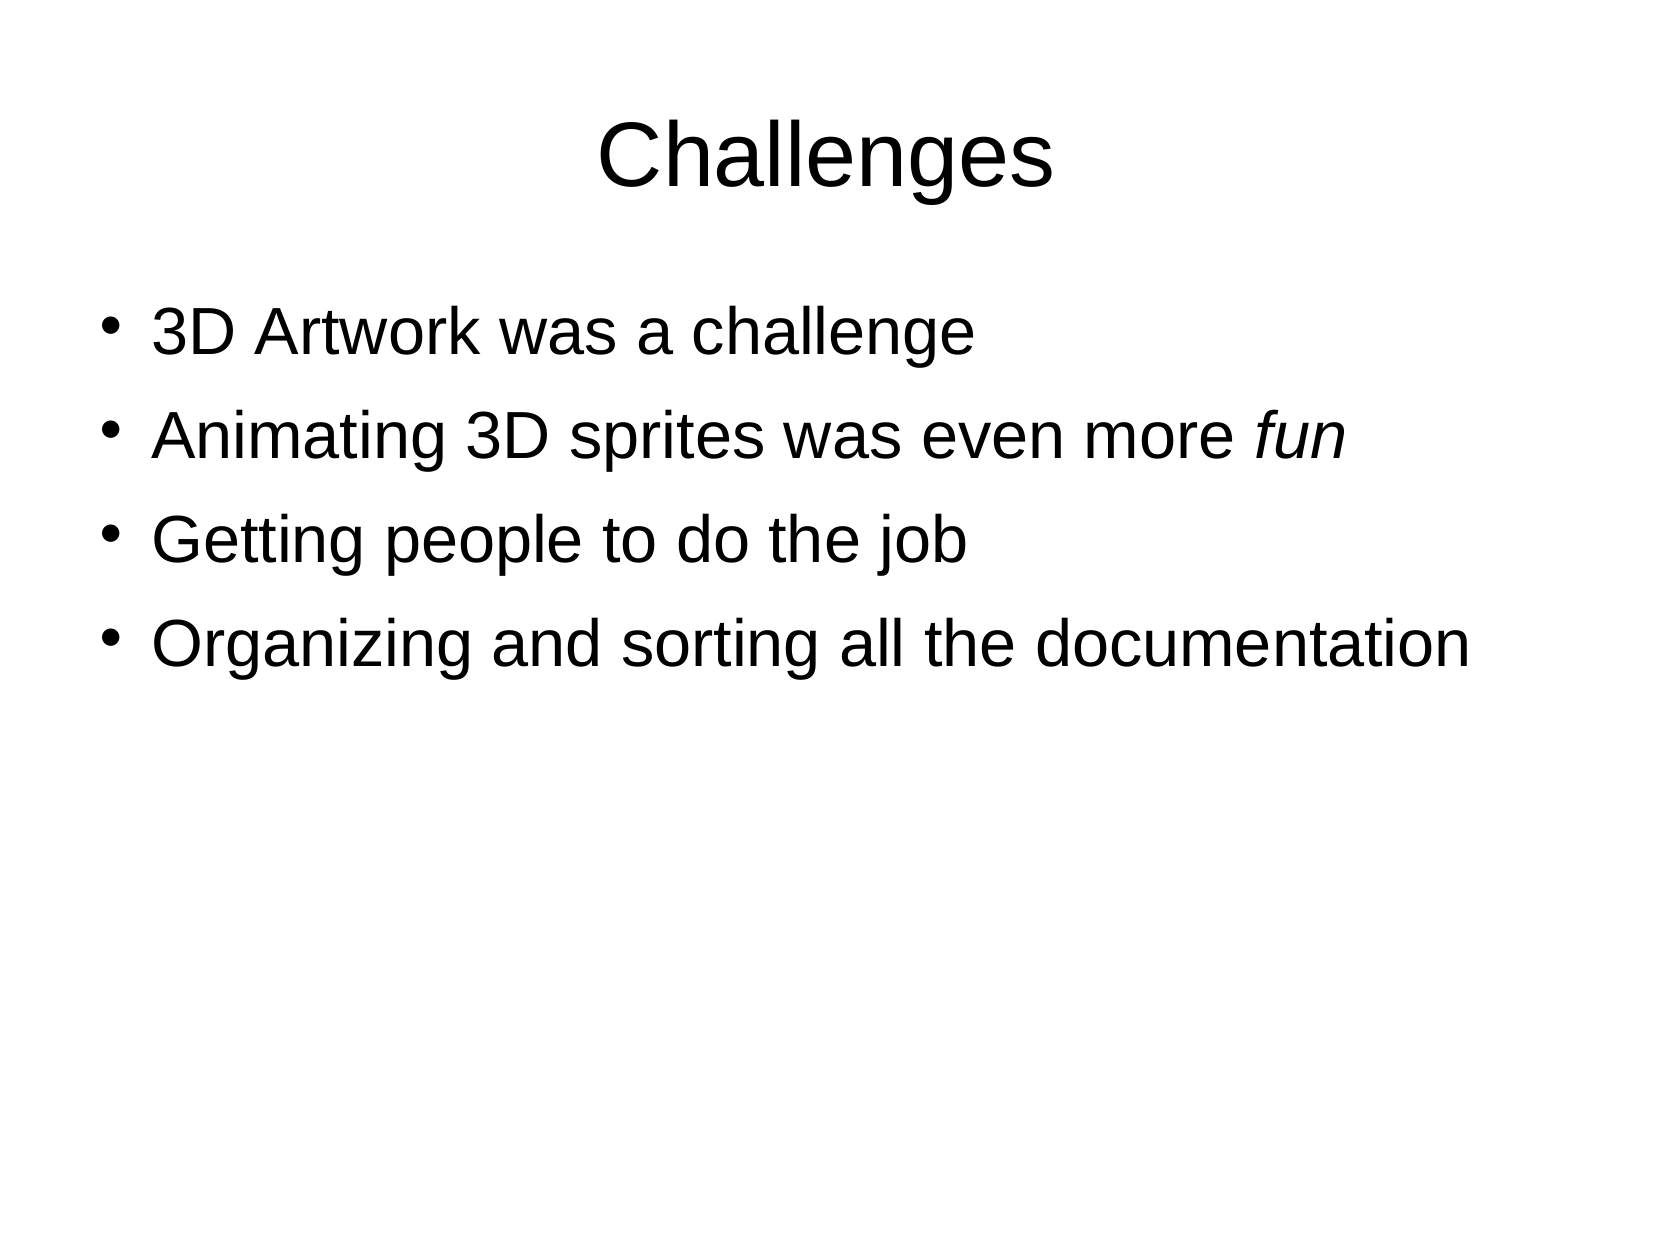

# Challenges
3D Artwork was a challenge
Animating 3D sprites was even more fun
Getting people to do the job
Organizing and sorting all the documentation